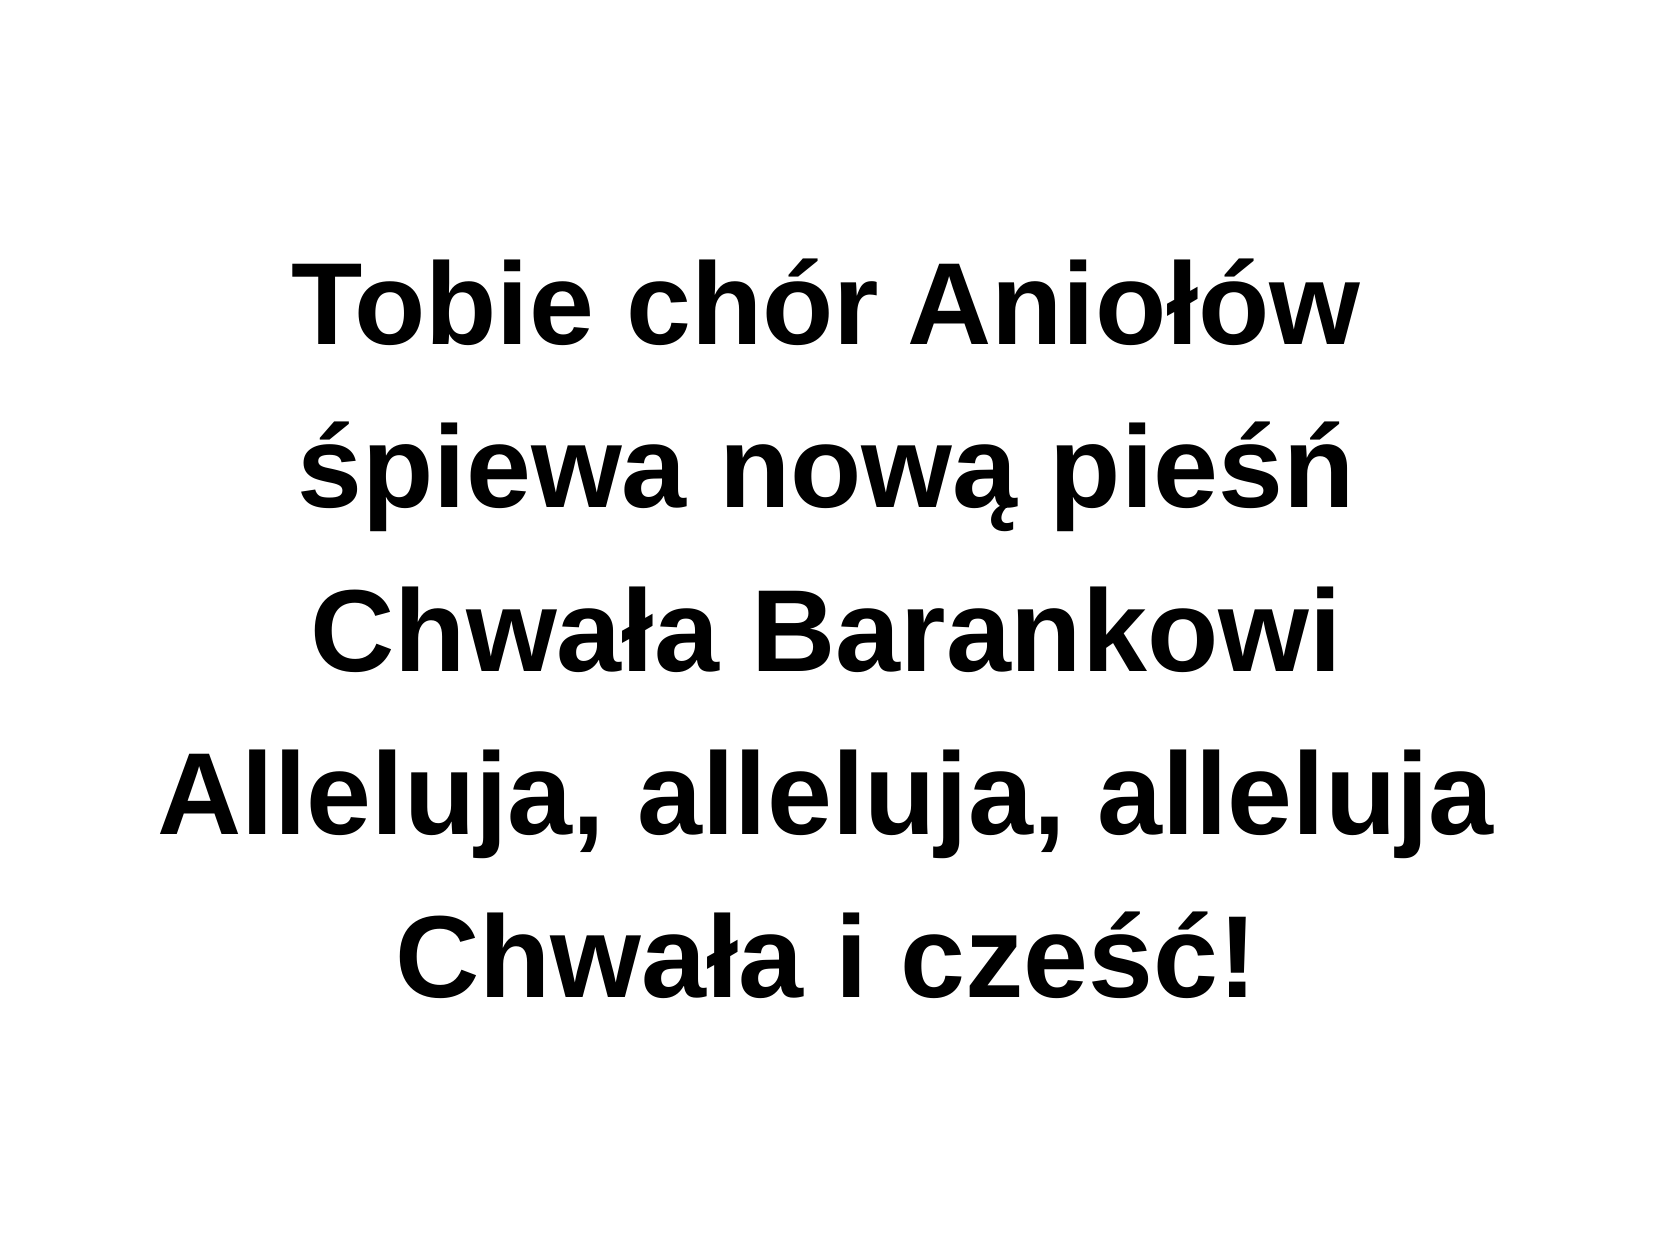

# Tobie chór Aniołów
śpiewa nową pieśń
Chwała Barankowi
Alleluja, alleluja, alleluja
Chwała i cześć!